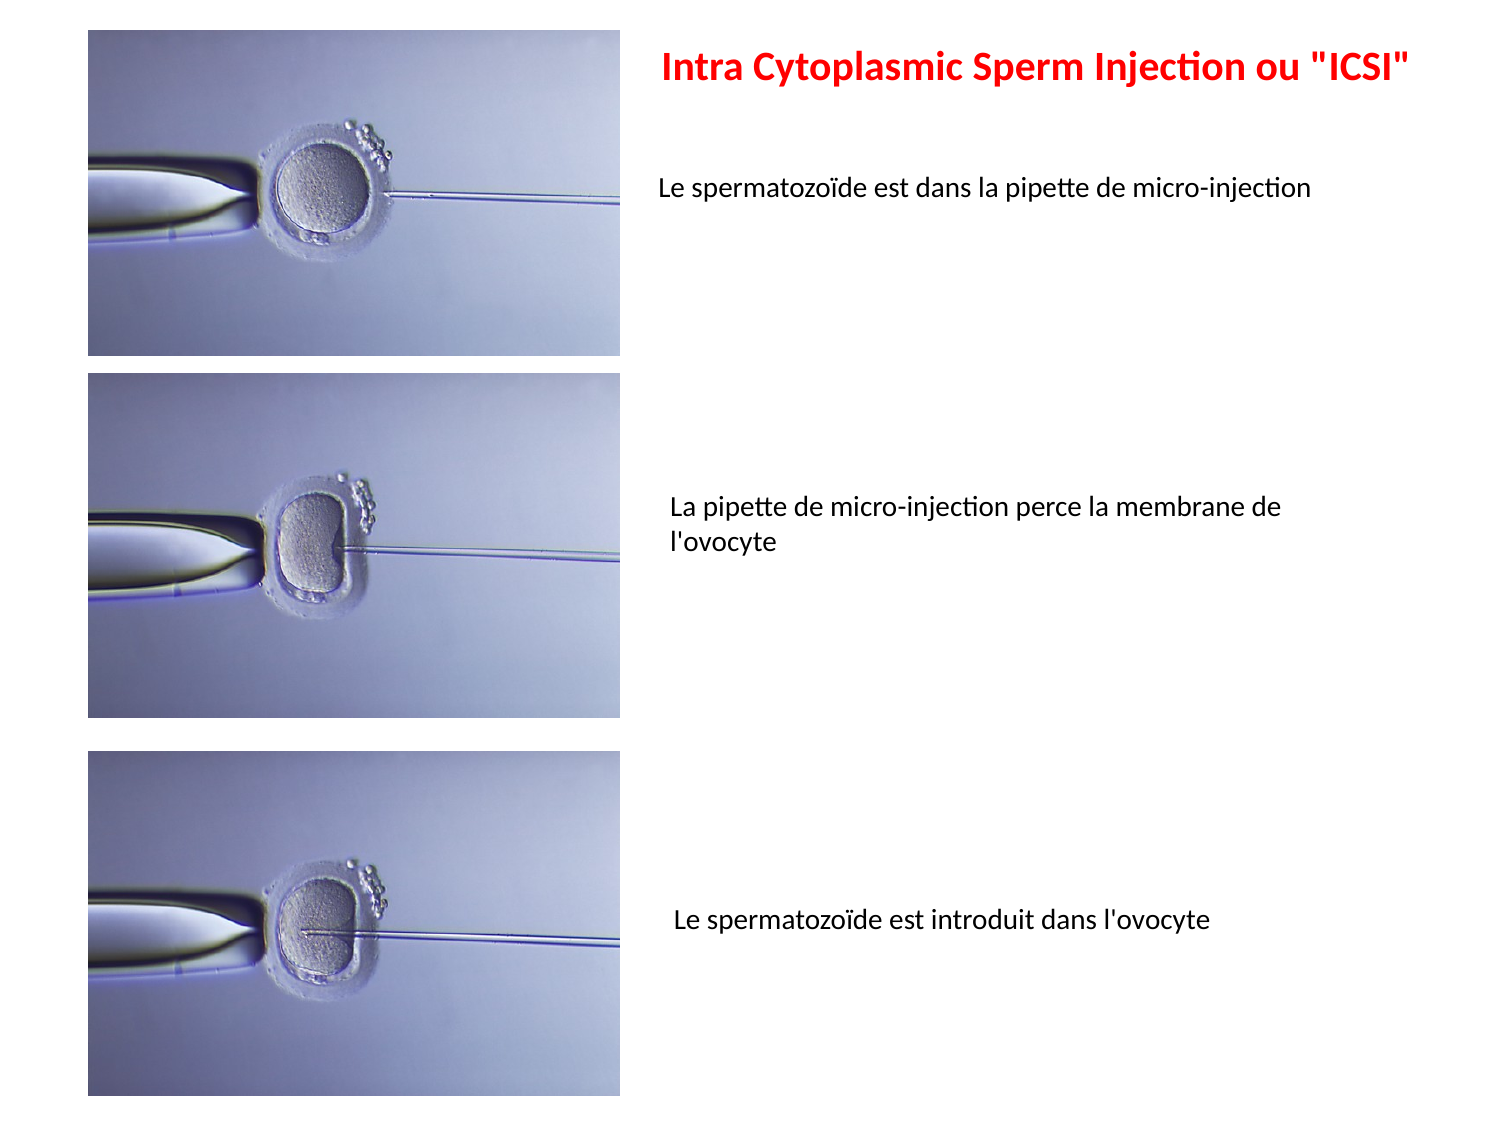

Intra Cytoplasmic Sperm Injection ou "ICSI"
Le spermatozoïde est dans la pipette de micro-injection
La pipette de micro-injection perce la membrane de l'ovocyte
Le spermatozoïde est introduit dans l'ovocyte